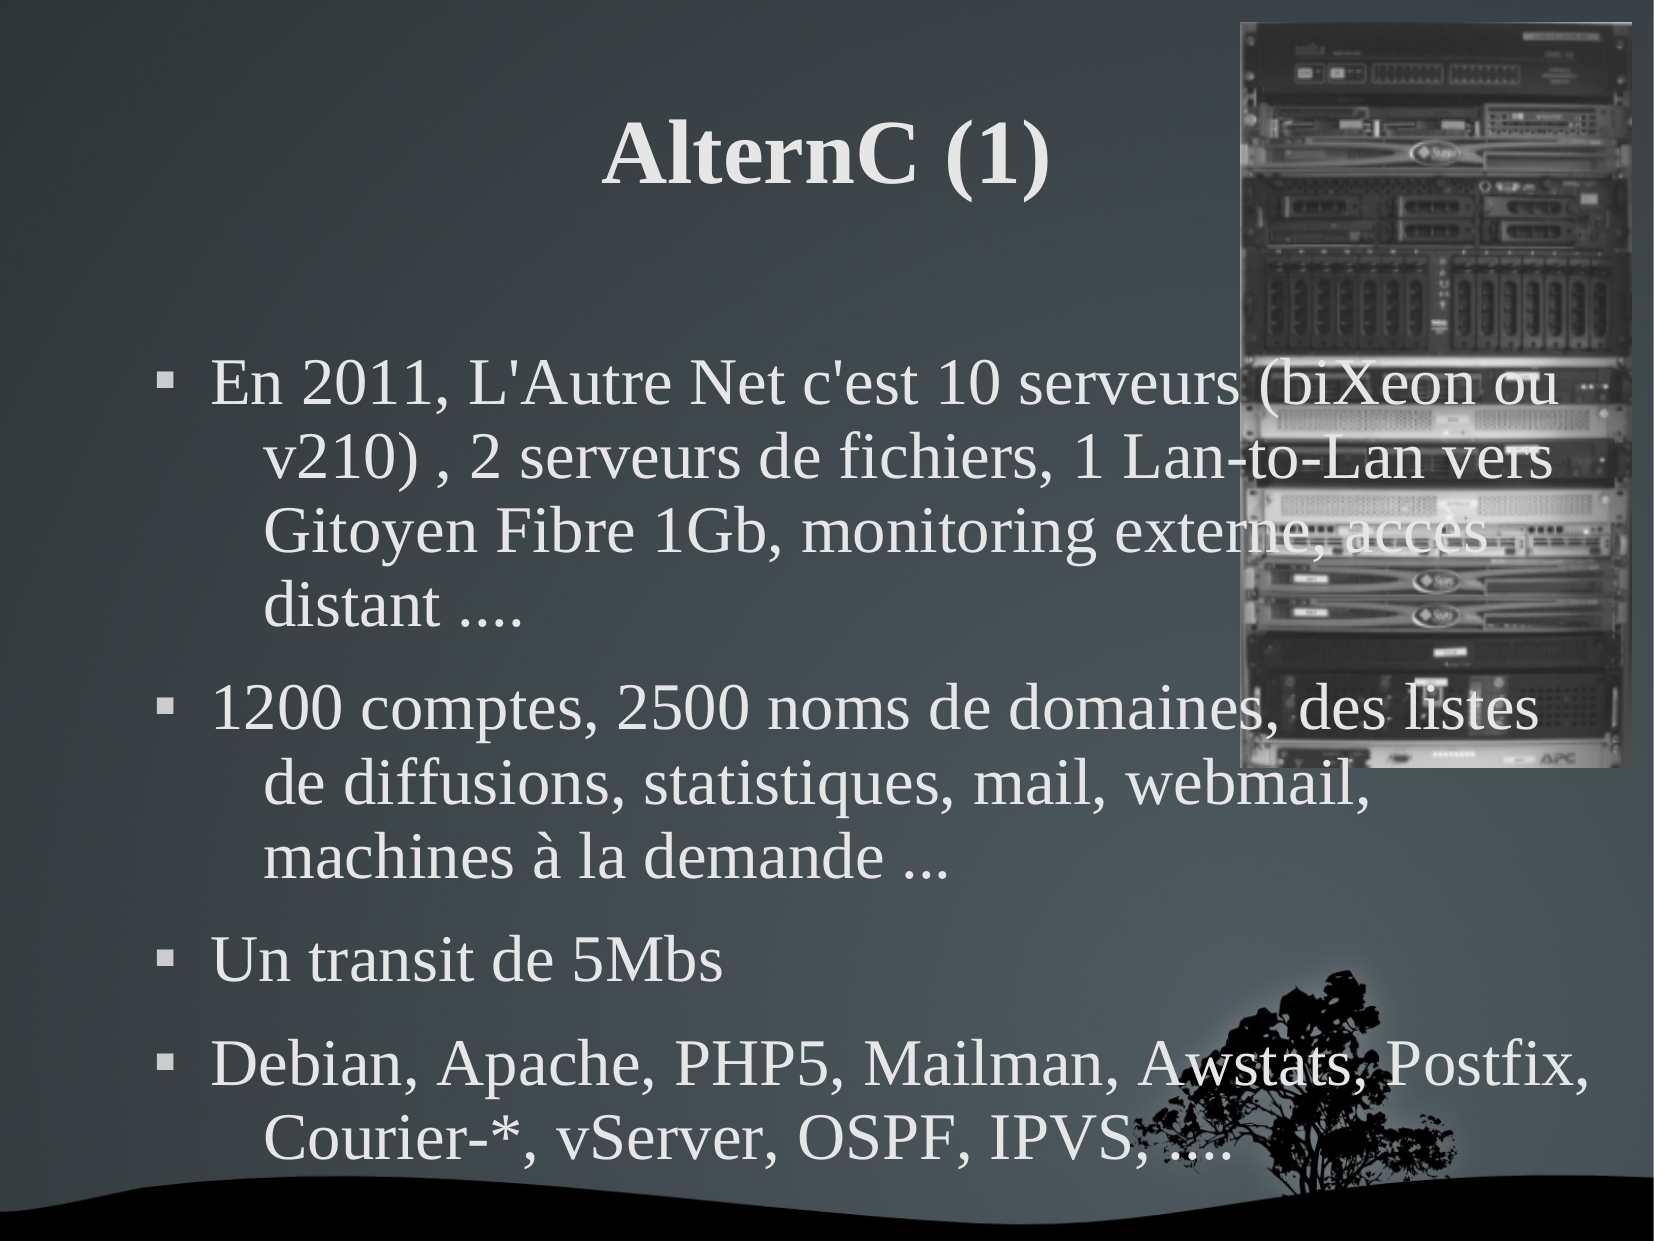

# AlternC (1)
En 2011, L'Autre Net c'est 10 serveurs (biXeon ou v210) , 2 serveurs de fichiers, 1 Lan-to-Lan vers Gitoyen Fibre 1Gb, monitoring externe, accès distant ....
1200 comptes, 2500 noms de domaines, des listes de diffusions, statistiques, mail, webmail, machines à la demande ...
Un transit de 5Mbs
Debian, Apache, PHP5, Mailman, Awstats, Postfix, Courier-*, vServer, OSPF, IPVS, ....